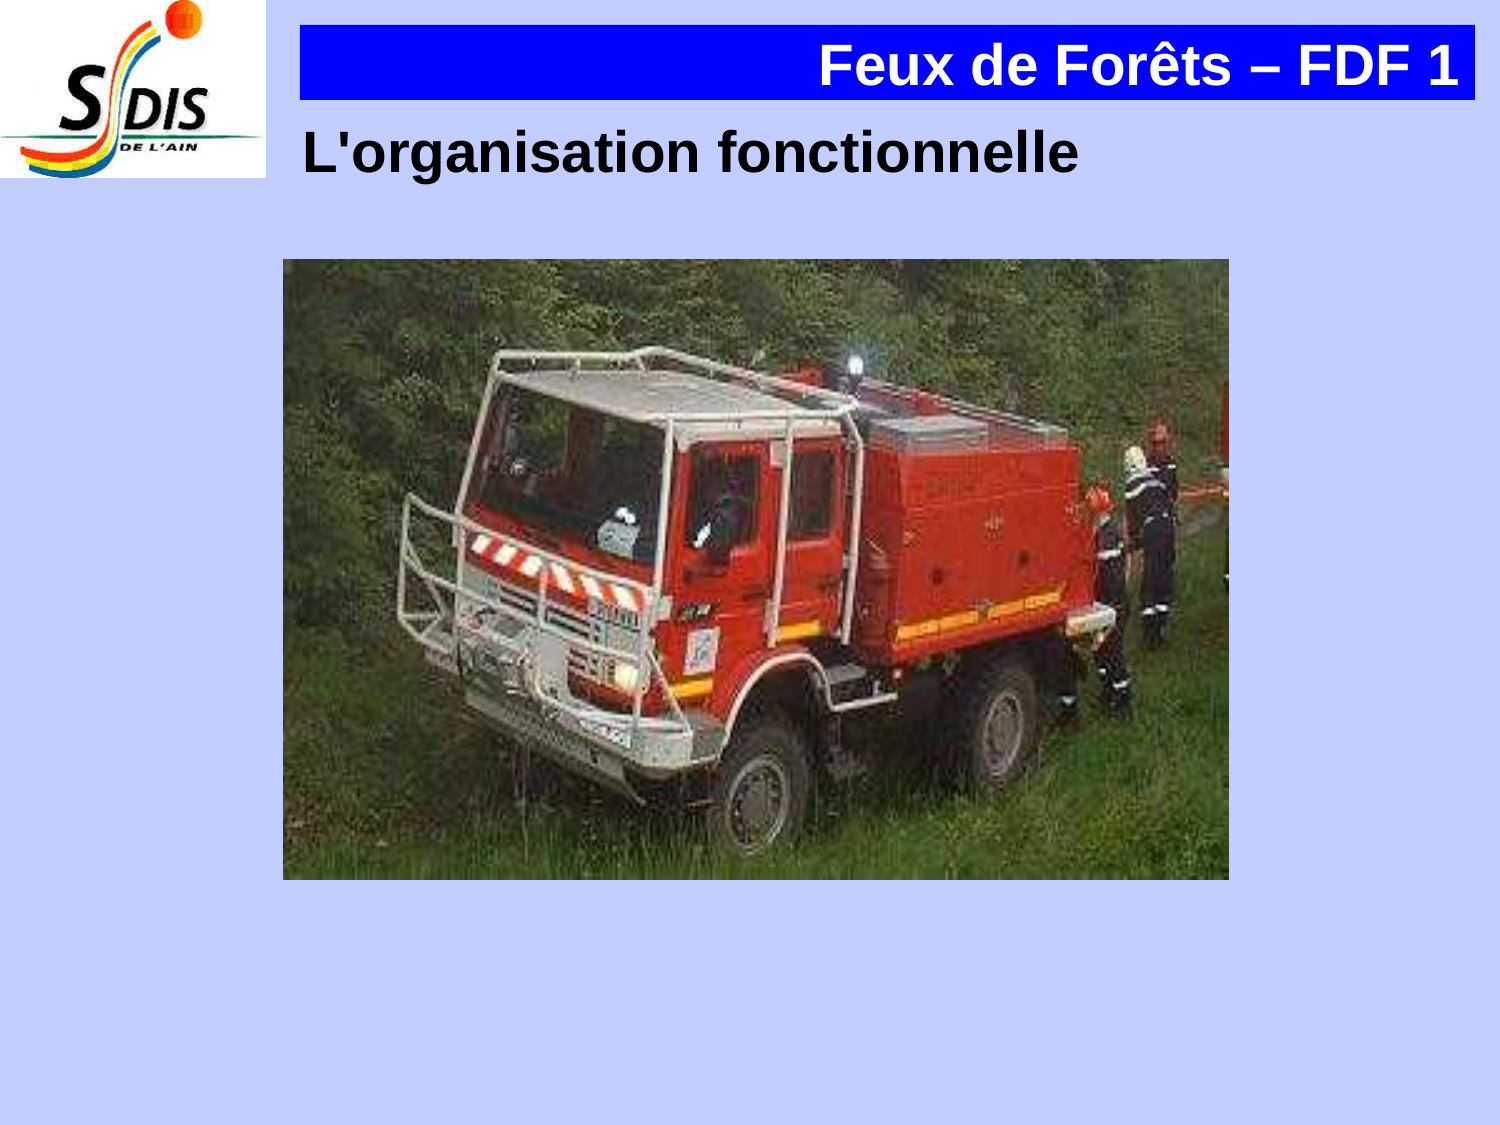

Feux de Forêts – FDF 1
L'organisation fonctionnelle